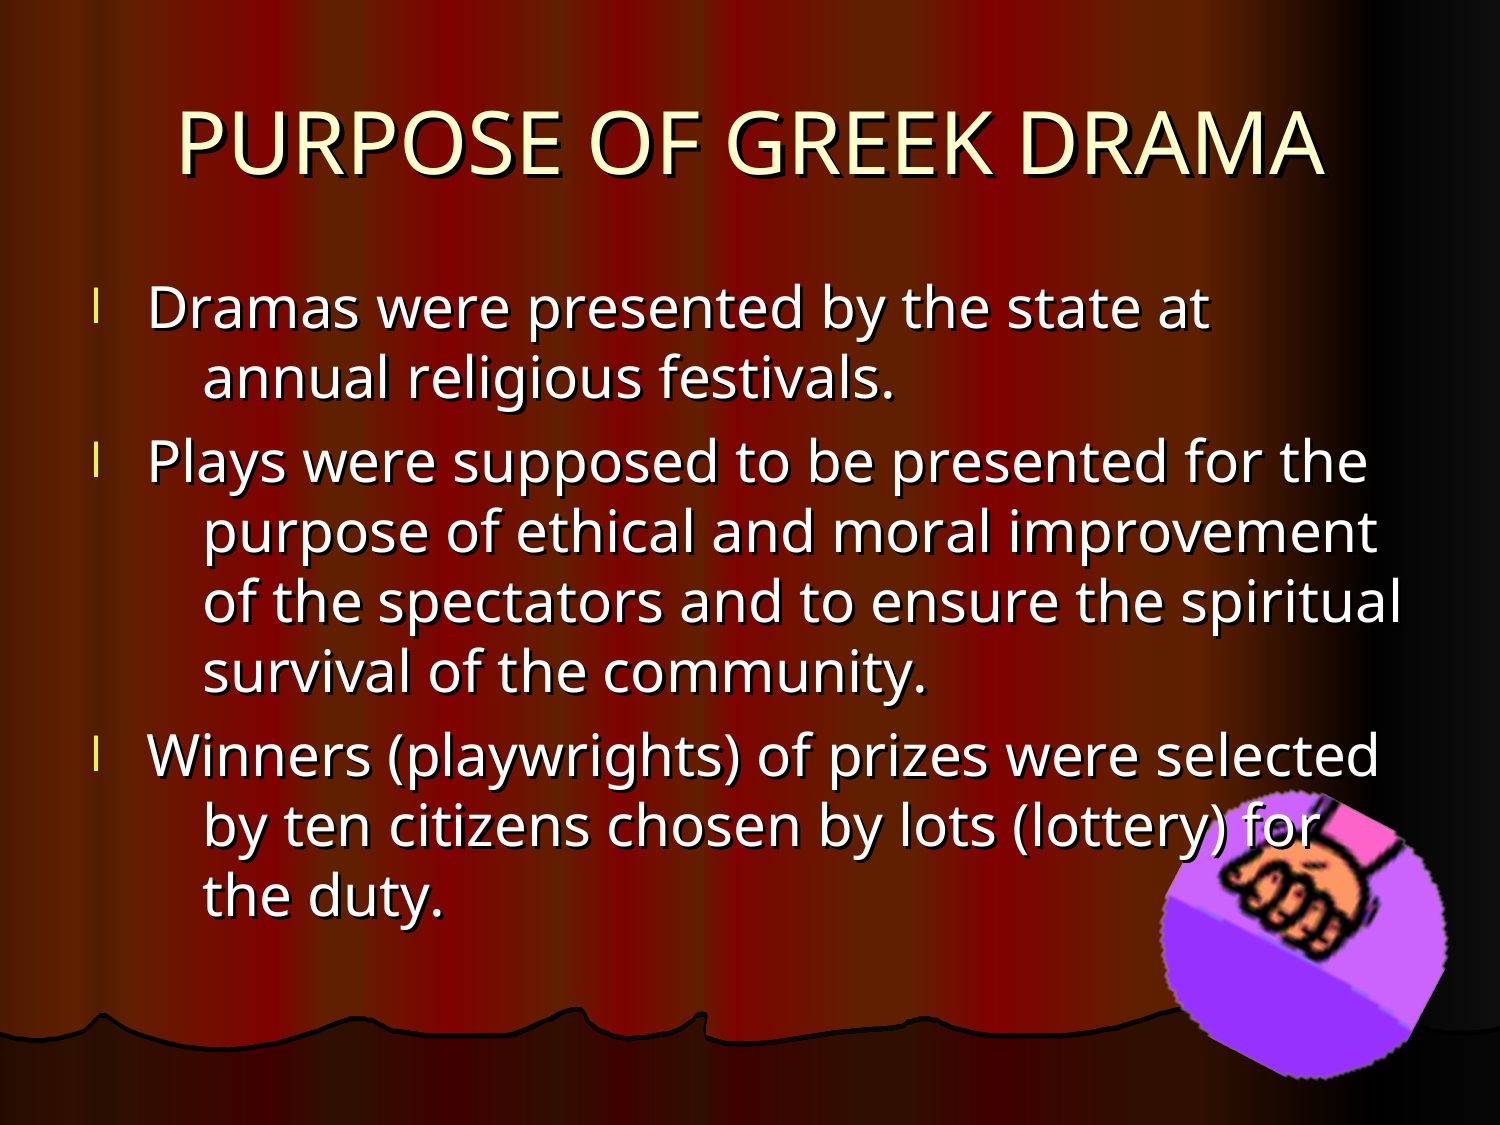

# PURPOSE OF GREEK DRAMA
Dramas were presented by the state at annual religious festivals.
Plays were supposed to be presented for the purpose of ethical and moral improvement of the spectators and to ensure the spiritual survival of the community.
Winners (playwrights) of prizes were selected by ten citizens chosen by lots (lottery) for the duty.